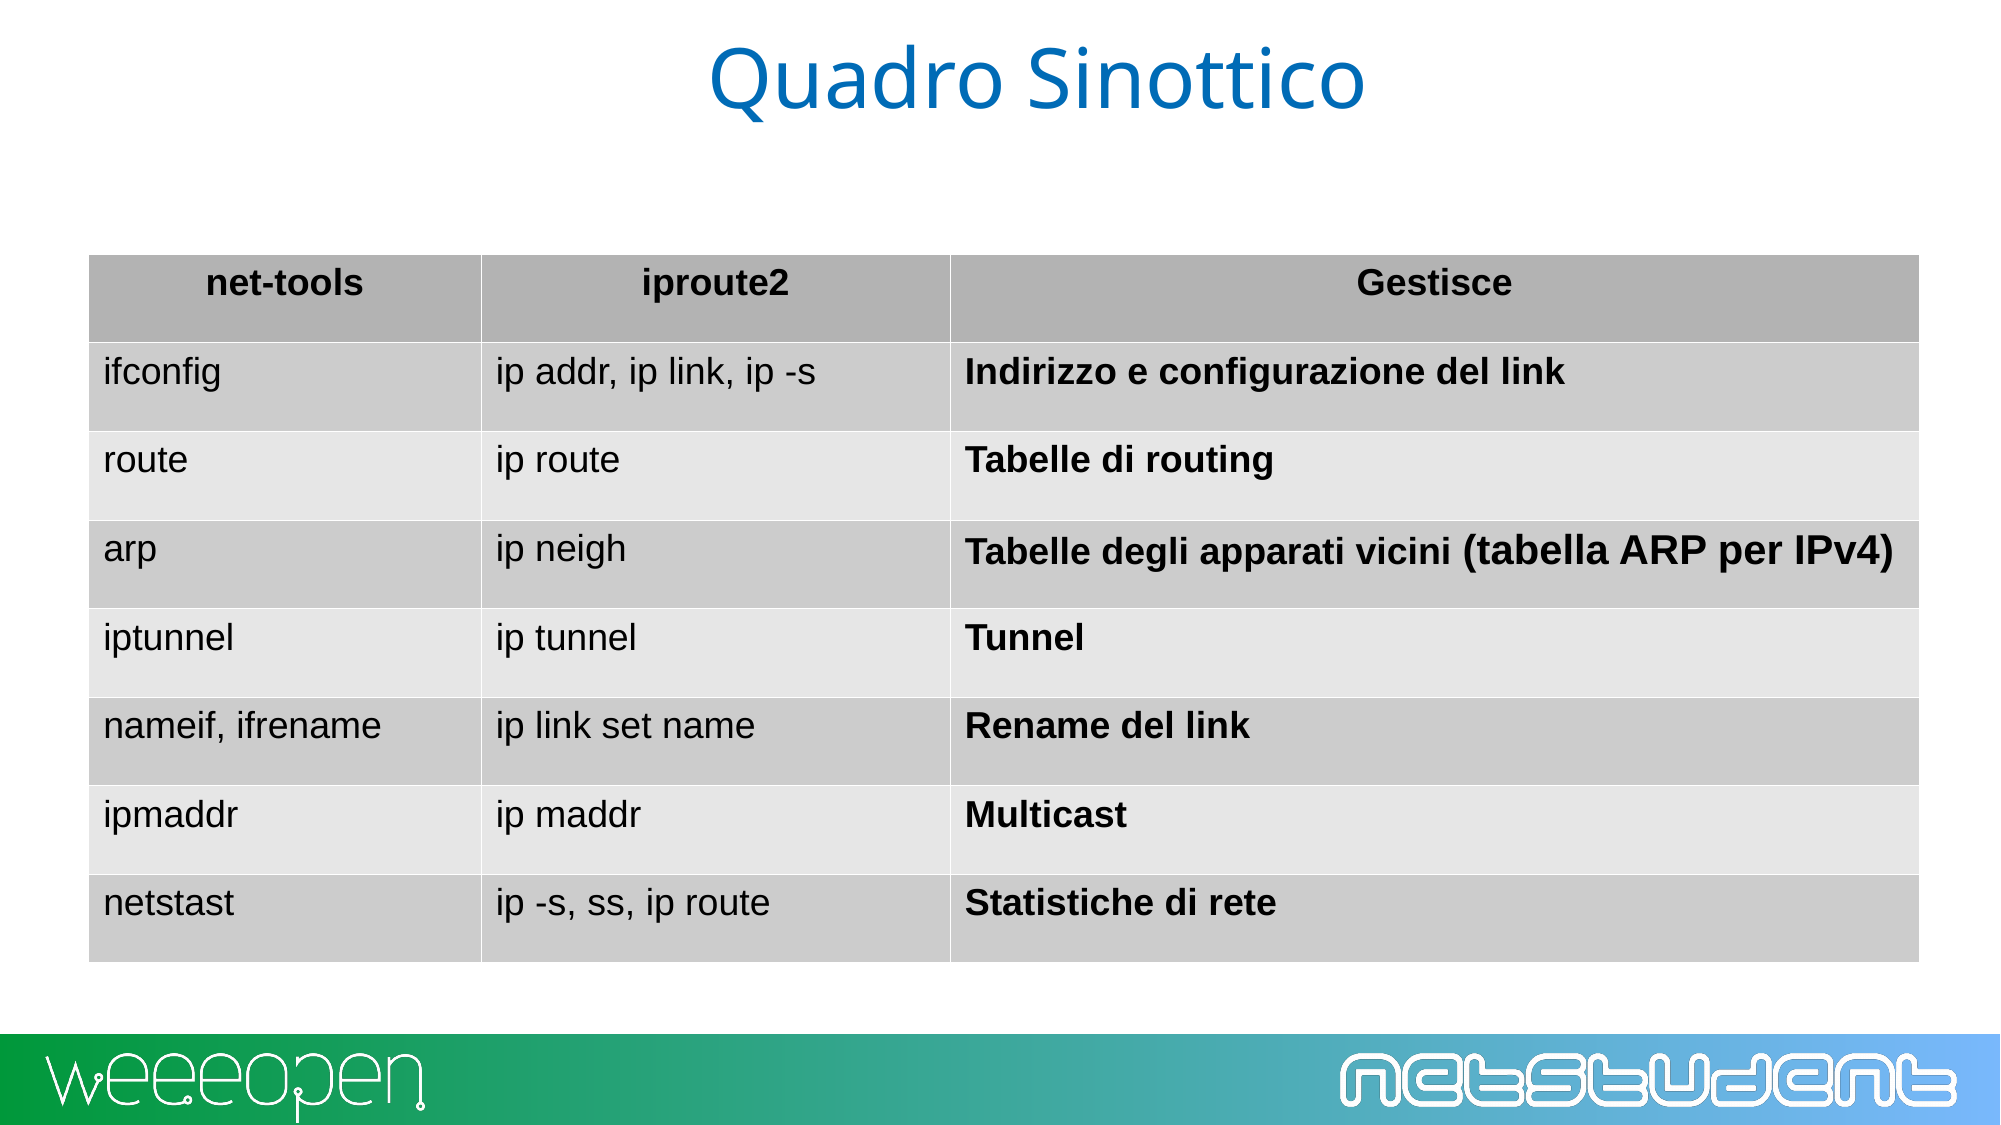

# Quadro Sinottico
| net-tools | iproute2 | Gestisce |
| --- | --- | --- |
| ifconfig | ip addr, ip link, ip -s | Indirizzo e configurazione del link |
| route | ip route | Tabelle di routing |
| arp | ip neigh | Tabelle degli apparati vicini (tabella ARP per IPv4) |
| iptunnel | ip tunnel | Tunnel |
| nameif, ifrename | ip link set name | Rename del link |
| ipmaddr | ip maddr | Multicast |
| netstast | ip -s, ss, ip route | Statistiche di rete |